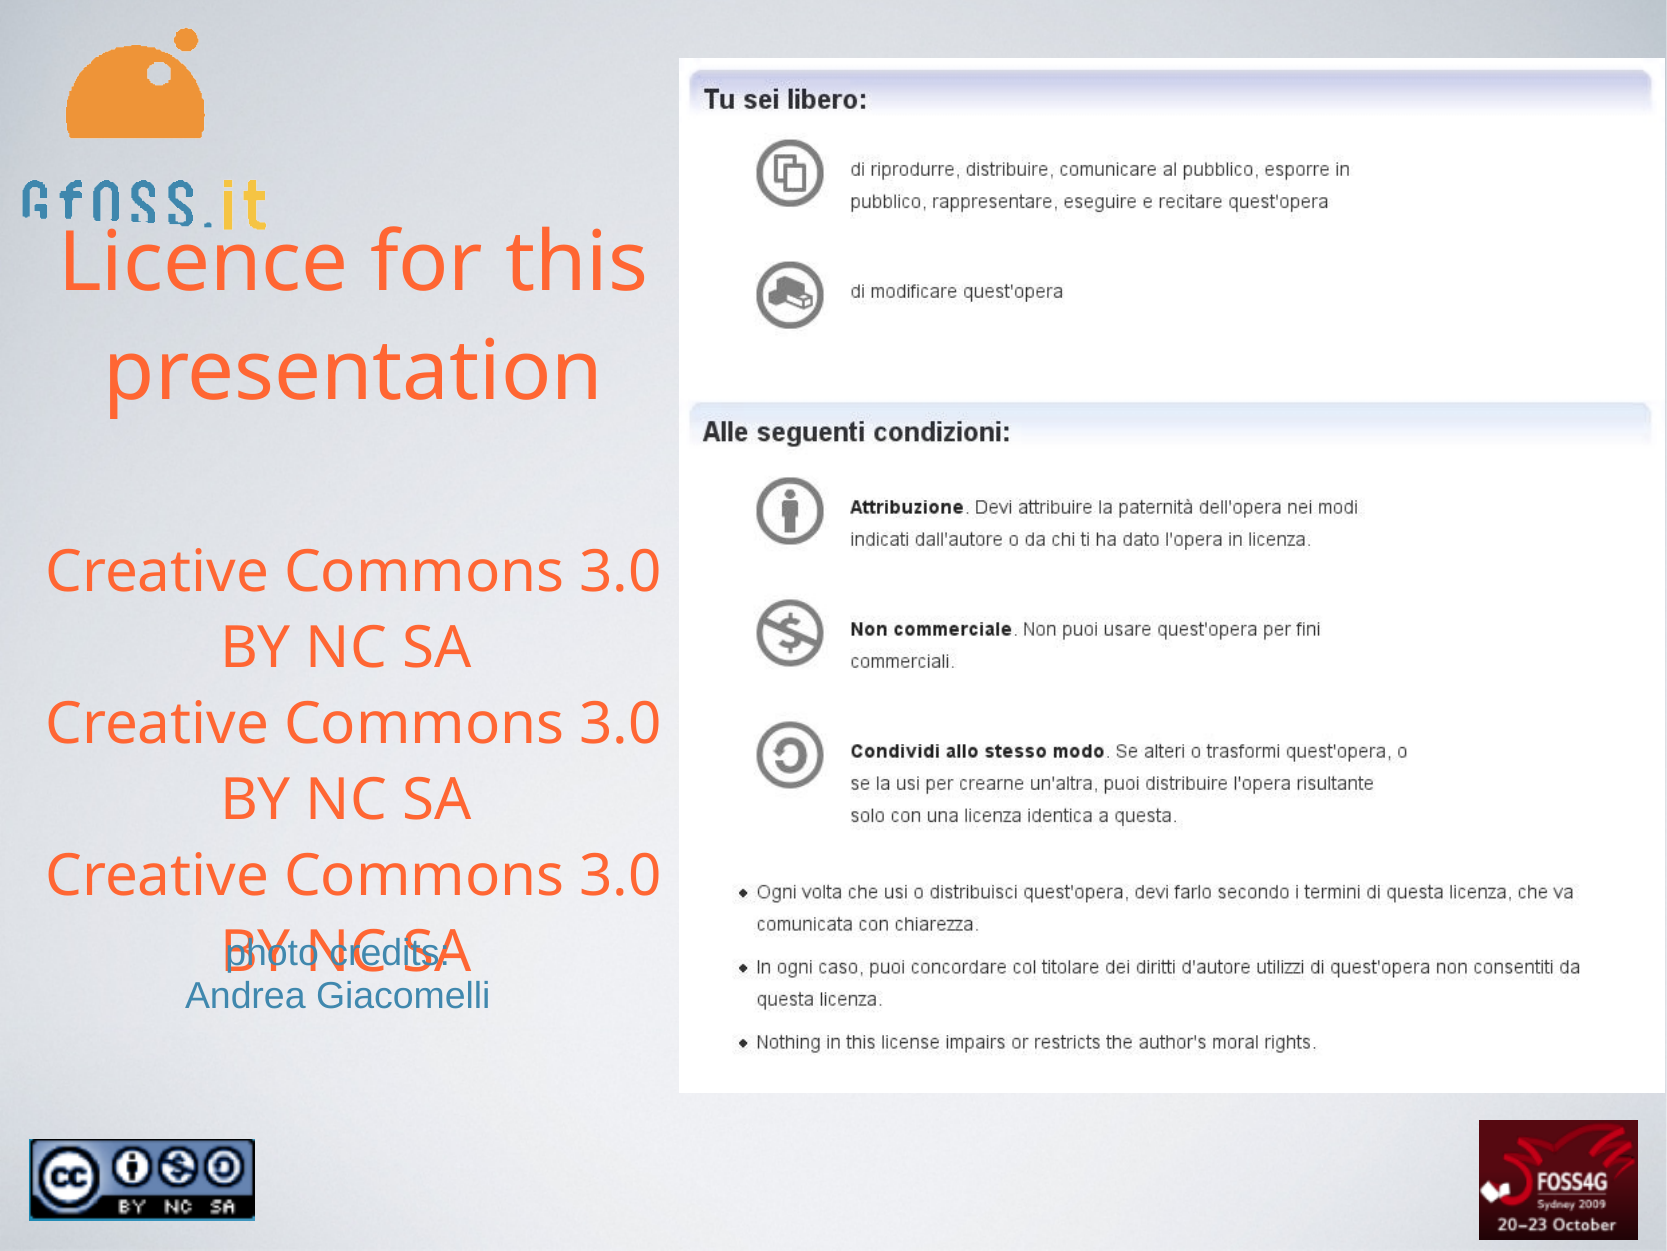

# Licence for this presentation Creative Commons 3.0 BY NC SA Creative Commons 3.0 BY NC SA Creative Commons 3.0 BY NC SA
photo credits:
Andrea Giacomelli